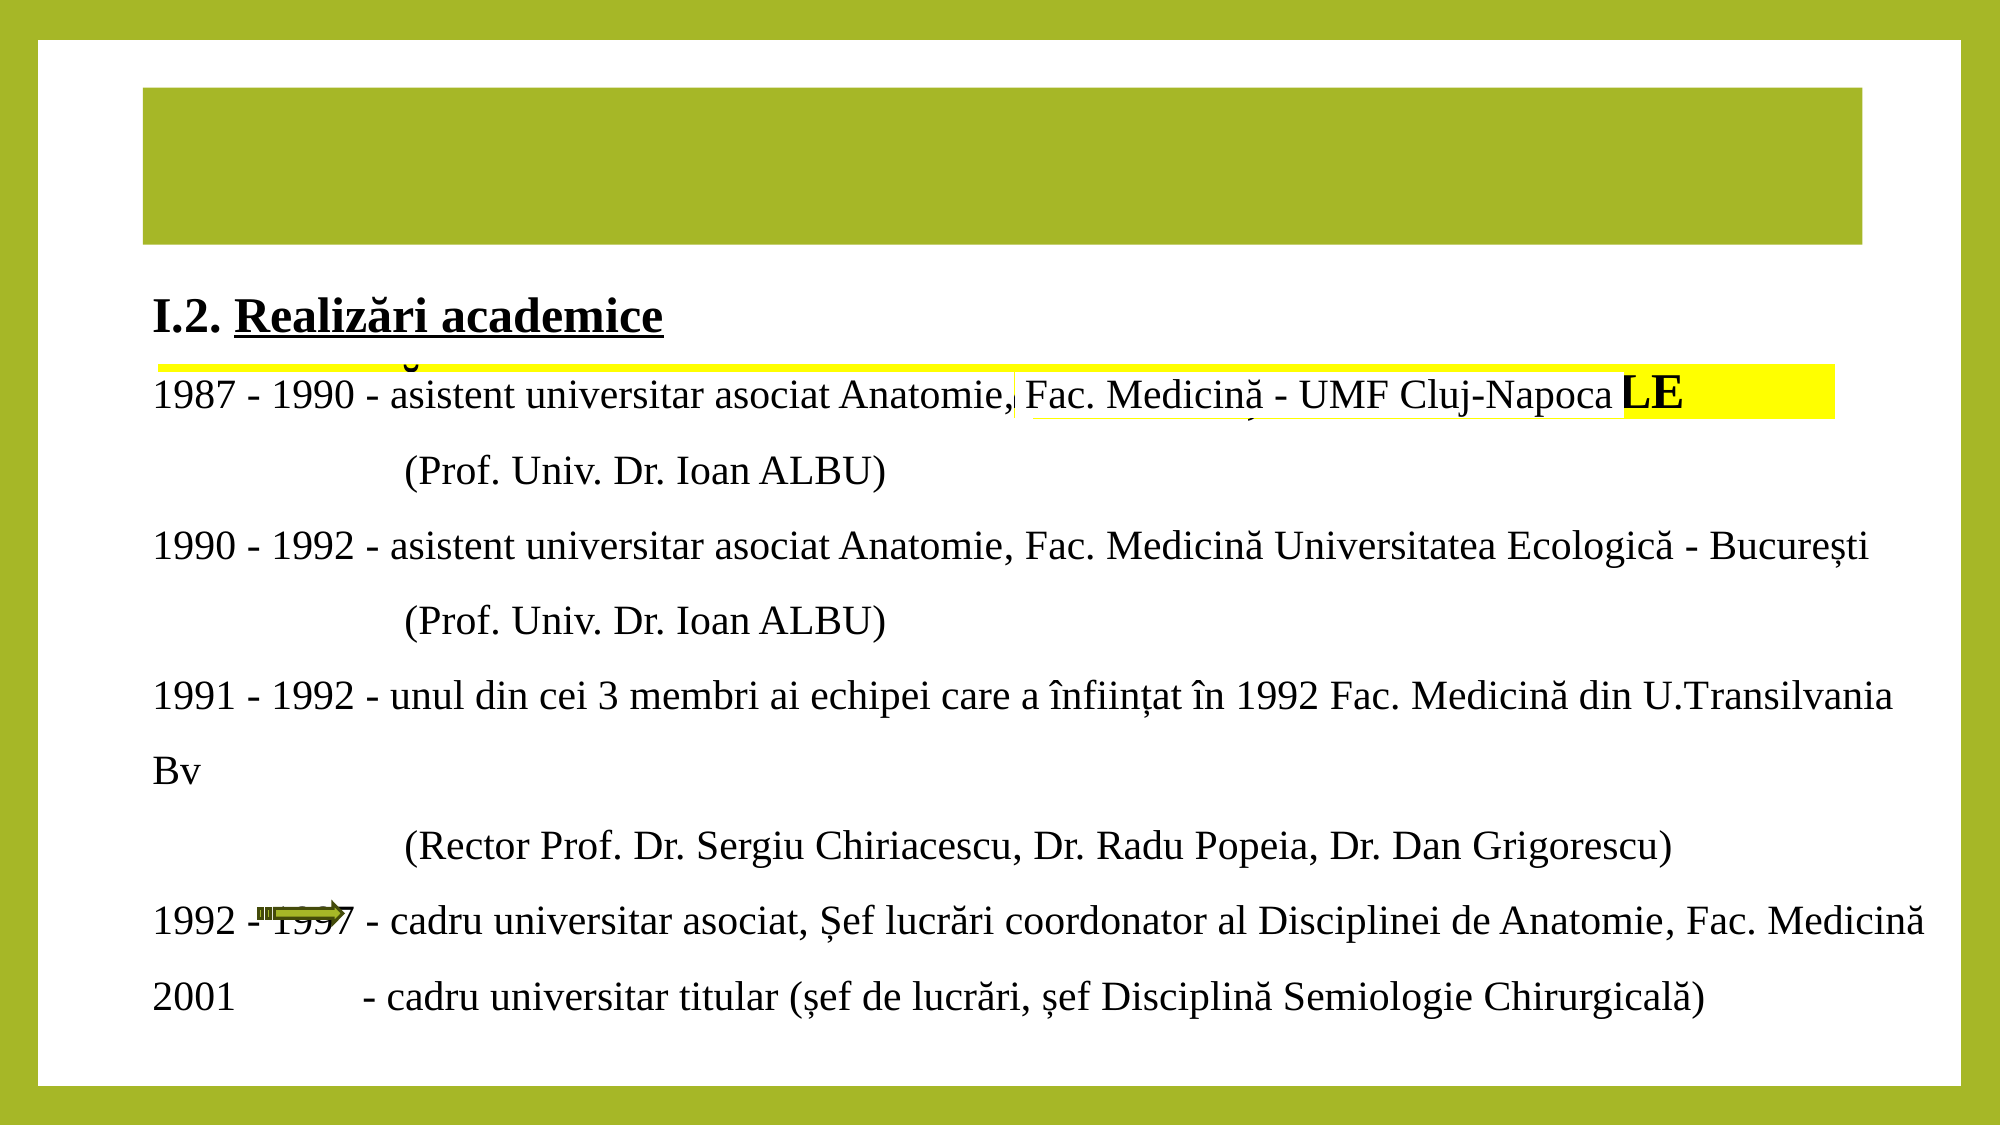

# I. REALIZĂRI PROFESIONALE, ACADEMICE ȘI MANAGERIALE
I.2. Realizări academice
1987 - 1990 - asistent universitar asociat Anatomie, Fac. Medicină - UMF Cluj-Napoca
 (Prof. Univ. Dr. Ioan ALBU)
1990 - 1992 - asistent universitar asociat Anatomie, Fac. Medicină Universitatea Ecologică - București
 (Prof. Univ. Dr. Ioan ALBU)
1991 - 1992 - unul din cei 3 membri ai echipei care a înființat în 1992 Fac. Medicină din U.Transilvania Bv
 (Rector Prof. Dr. Sergiu Chiriacescu, Dr. Radu Popeia, Dr. Dan Grigorescu)
1992 - 1997 - cadru universitar asociat, Șef lucrări coordonator al Disciplinei de Anatomie, Fac. Medicină
2001 - cadru universitar titular (șef de lucrări, șef Disciplină Semiologie Chirurgicală)